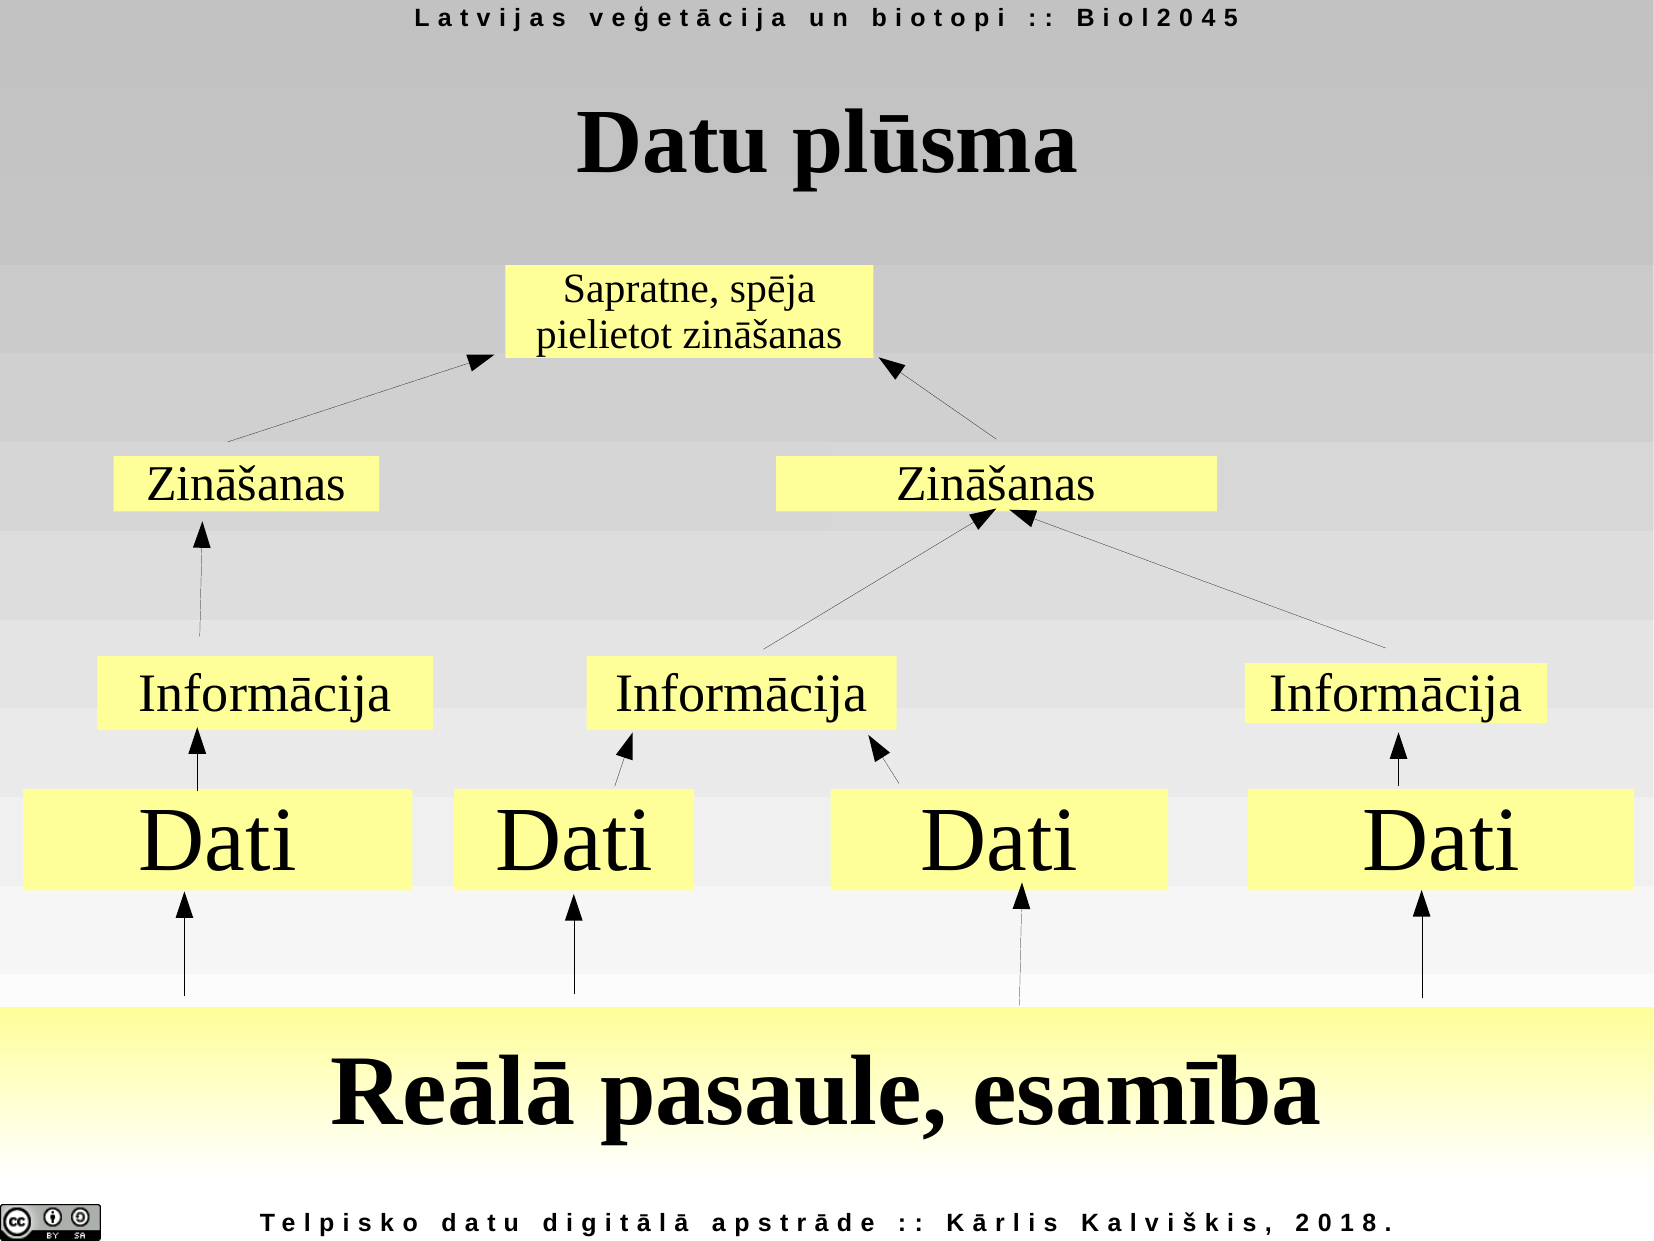

# Datu plūsma
Sapratne, spēja pielietot zināšanas
Zināšanas
Zināšanas
Informācija
Informācija
Informācija
Dati
Dati
Dati
Dati
Reālā pasaule, esamība